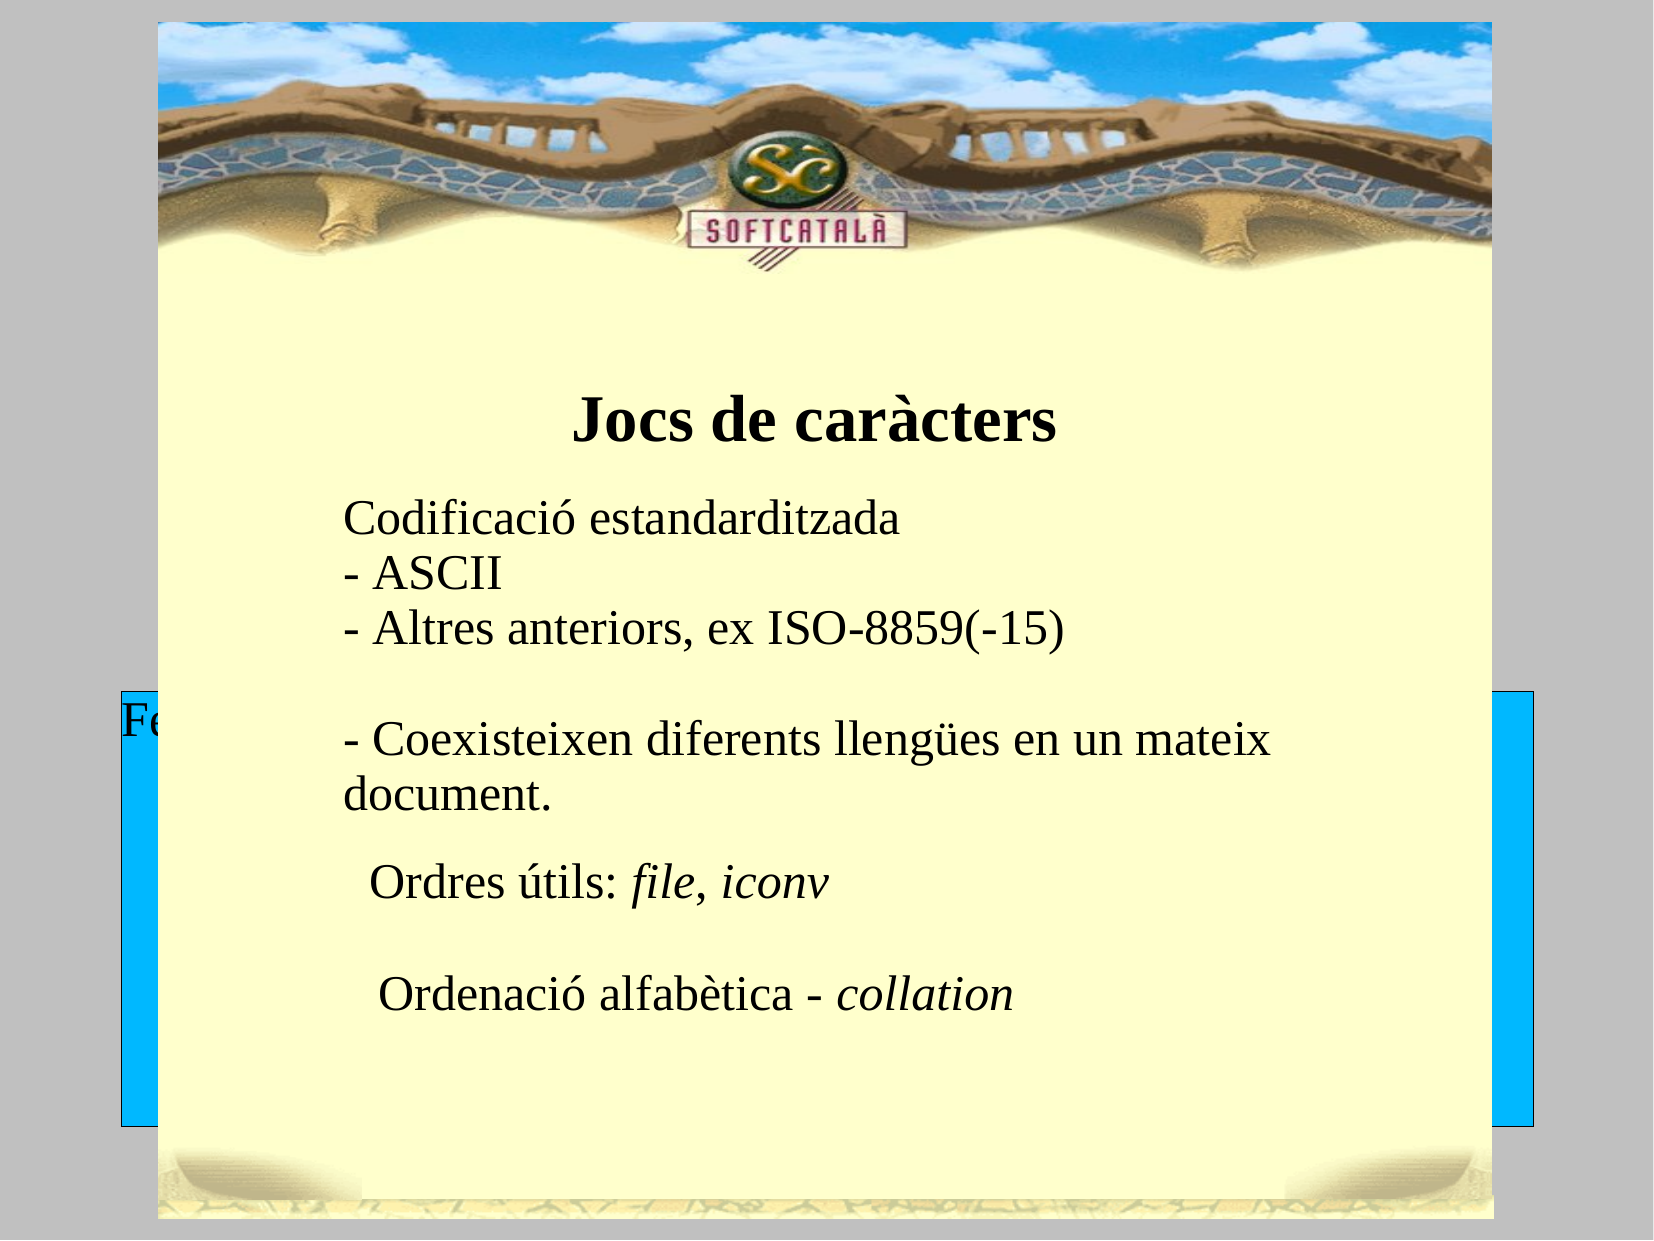

Jocs de caràcters
Codificació estandarditzada
- ASCII
- Altres anteriors, ex ISO-8859(-15)
- Coexisteixen diferents llengües en un mateix document.
Ordres útils: file, iconv
Ordenació alfabètica - collation